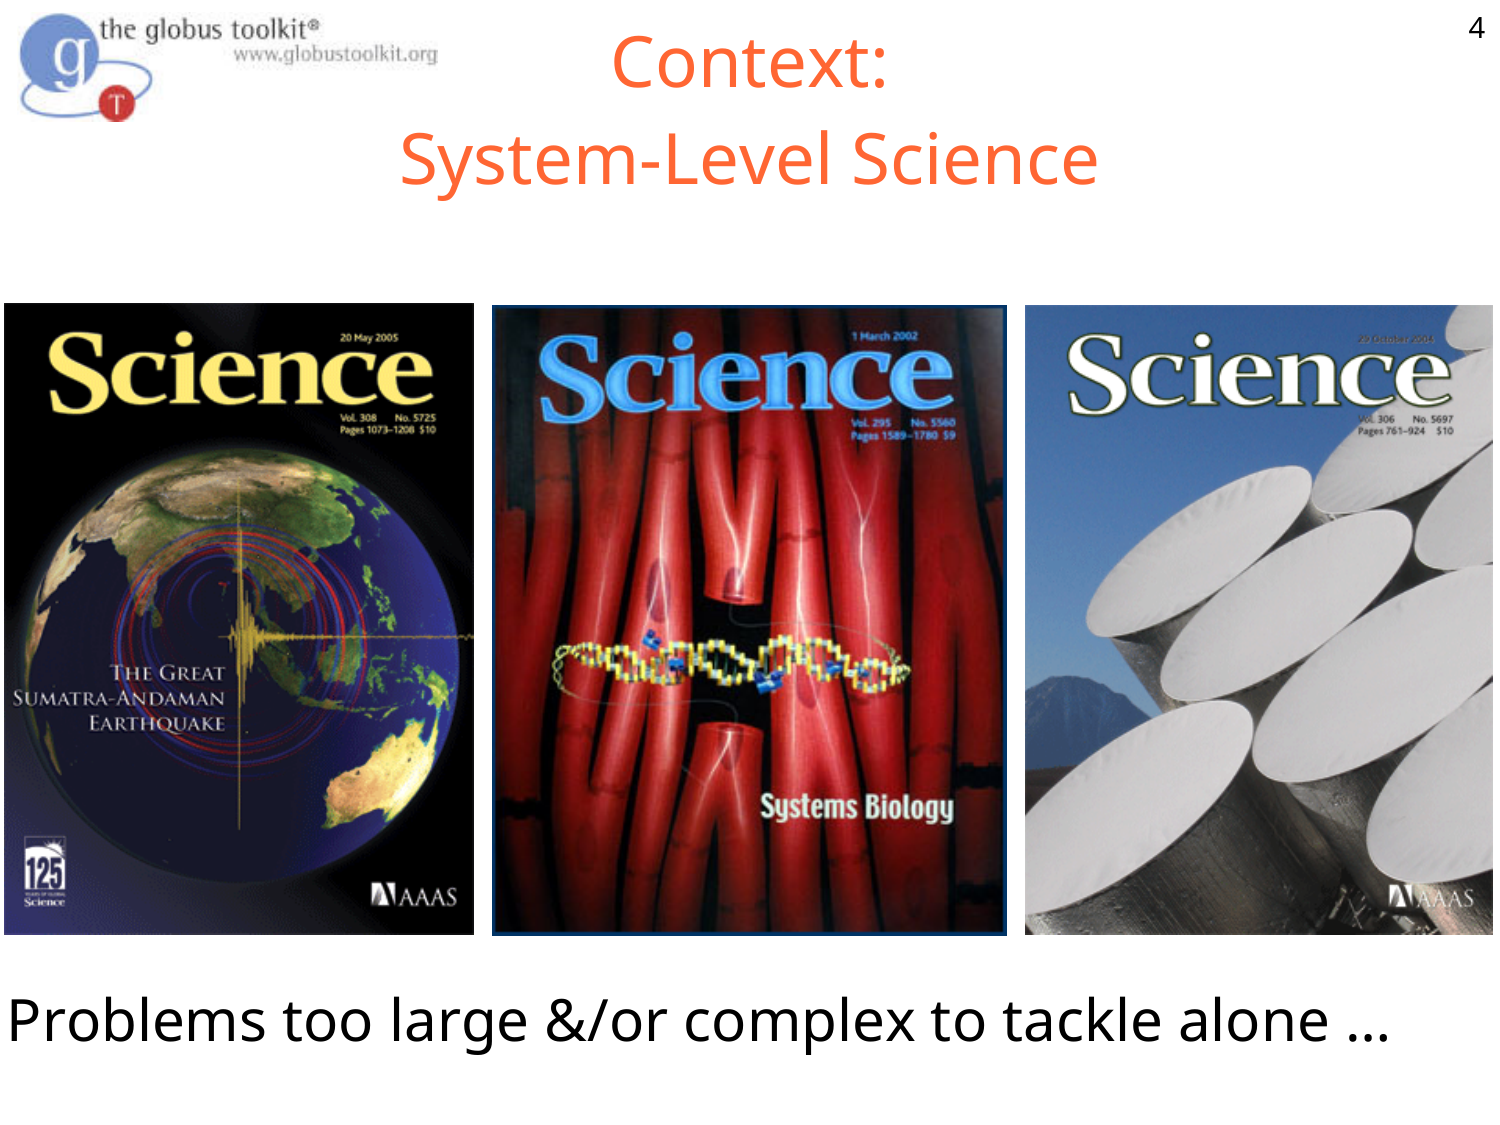

4
# Context: System-Level Science
Problems too large &/or complex to tackle alone …